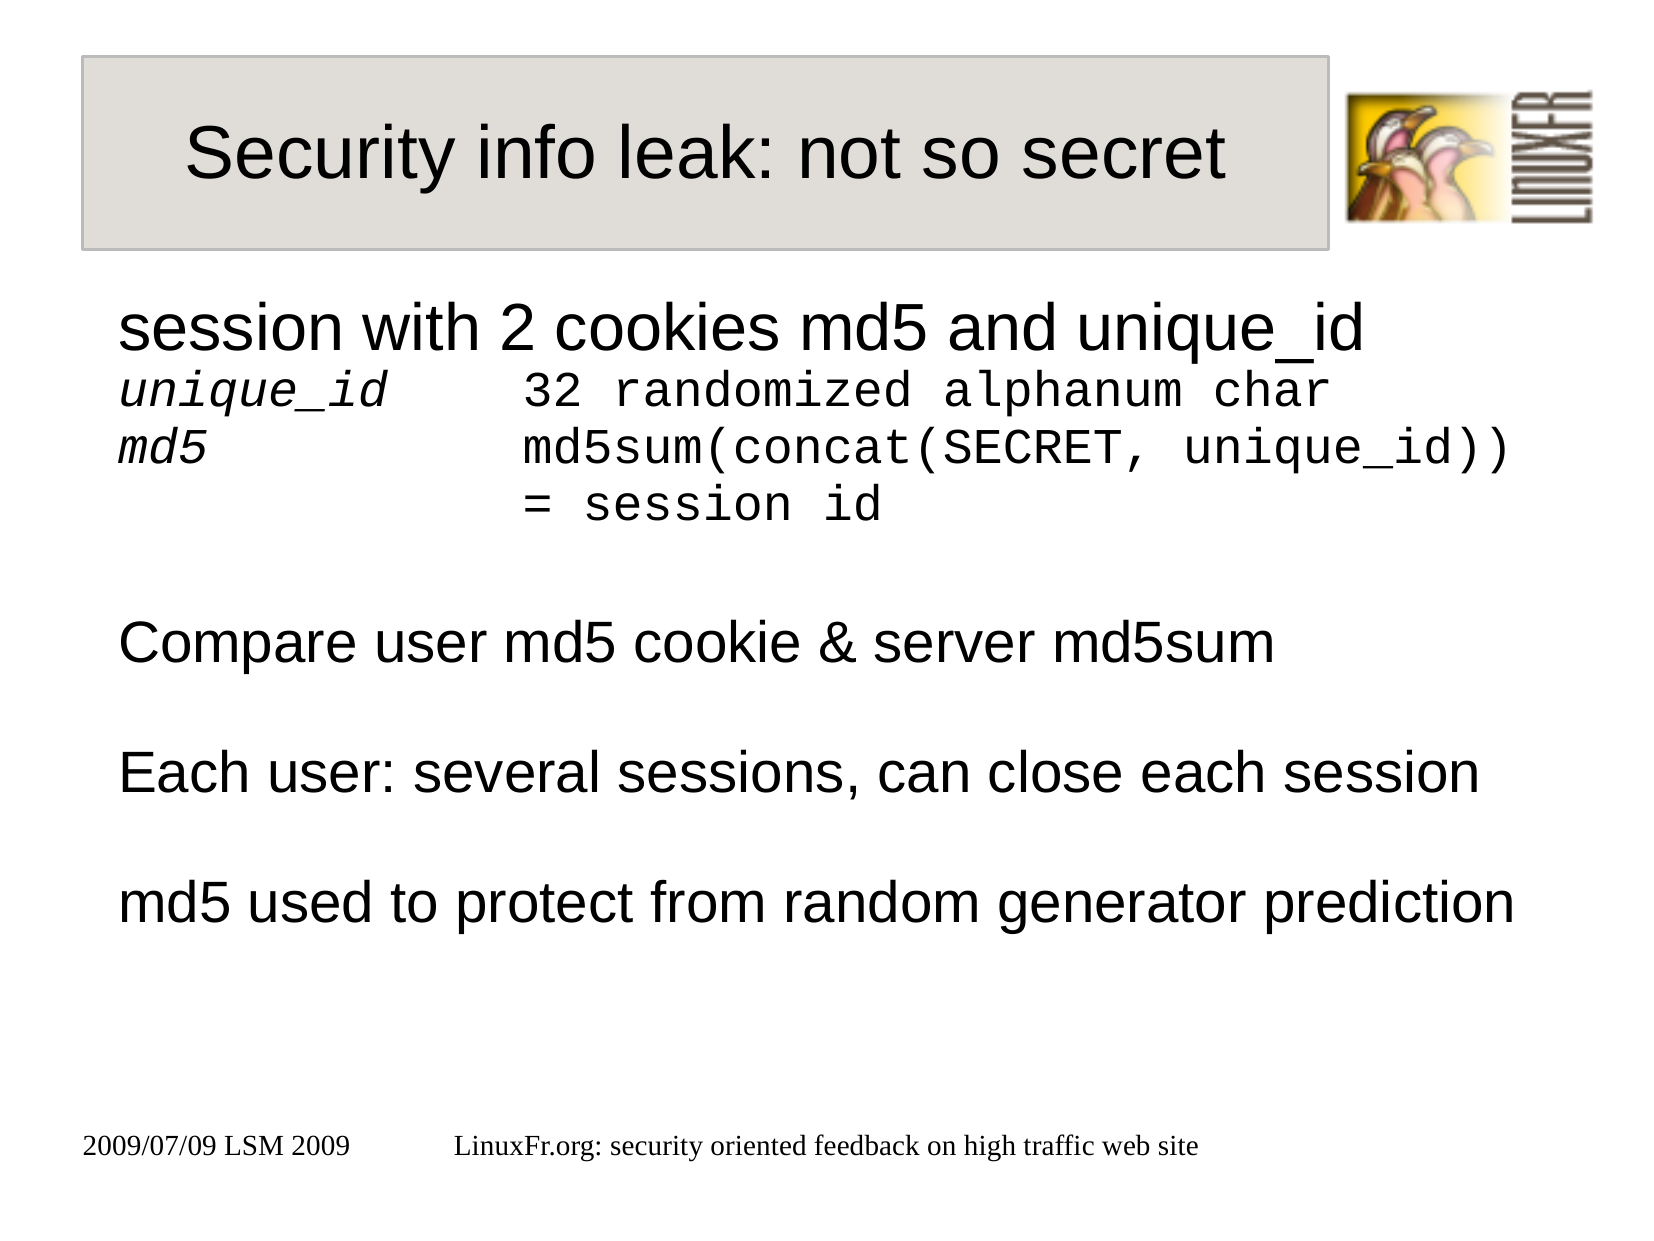

# Security info leak: not so secret
session with 2 cookies md5 and unique_id
unique_id		32 randomized alphanum char
md5					md5sum(concat(SECRET, unique_id))
					= session id
Compare user md5 cookie & server md5sum
Each user: several sessions, can close each session
md5 used to protect from random generator prediction